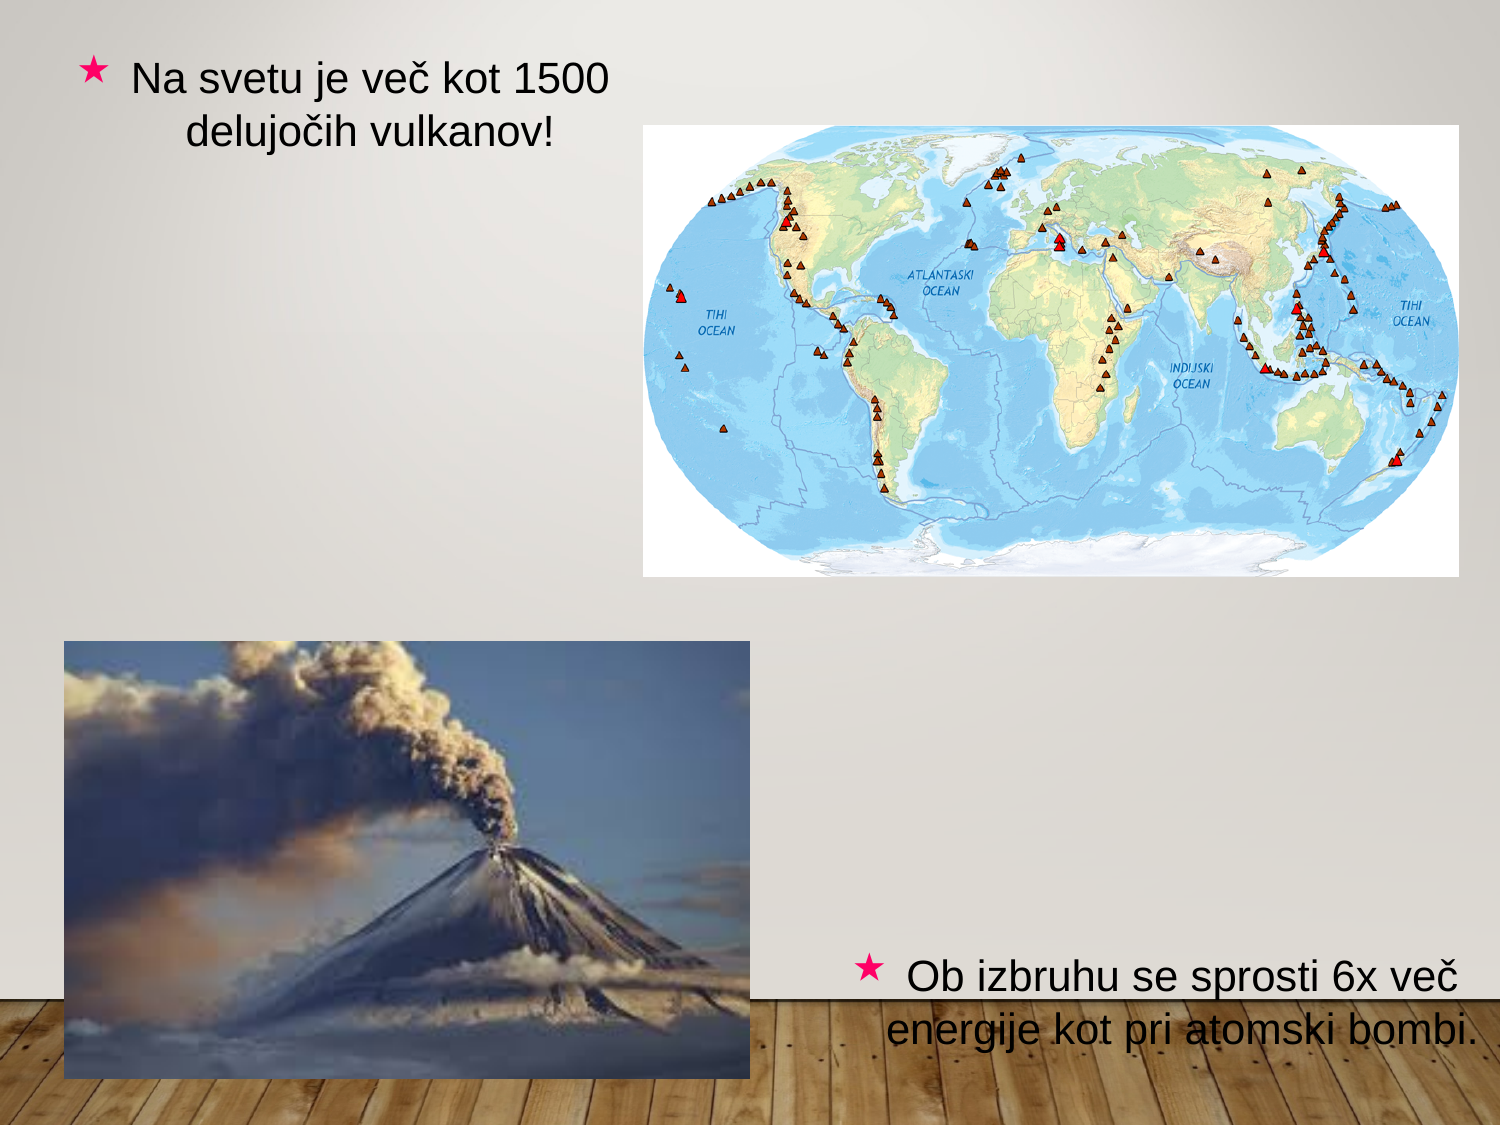

Na svetu je več kot 1500 delujočih vulkanov!
Ob izbruhu se sprosti 6x več energije kot pri atomski bombi.